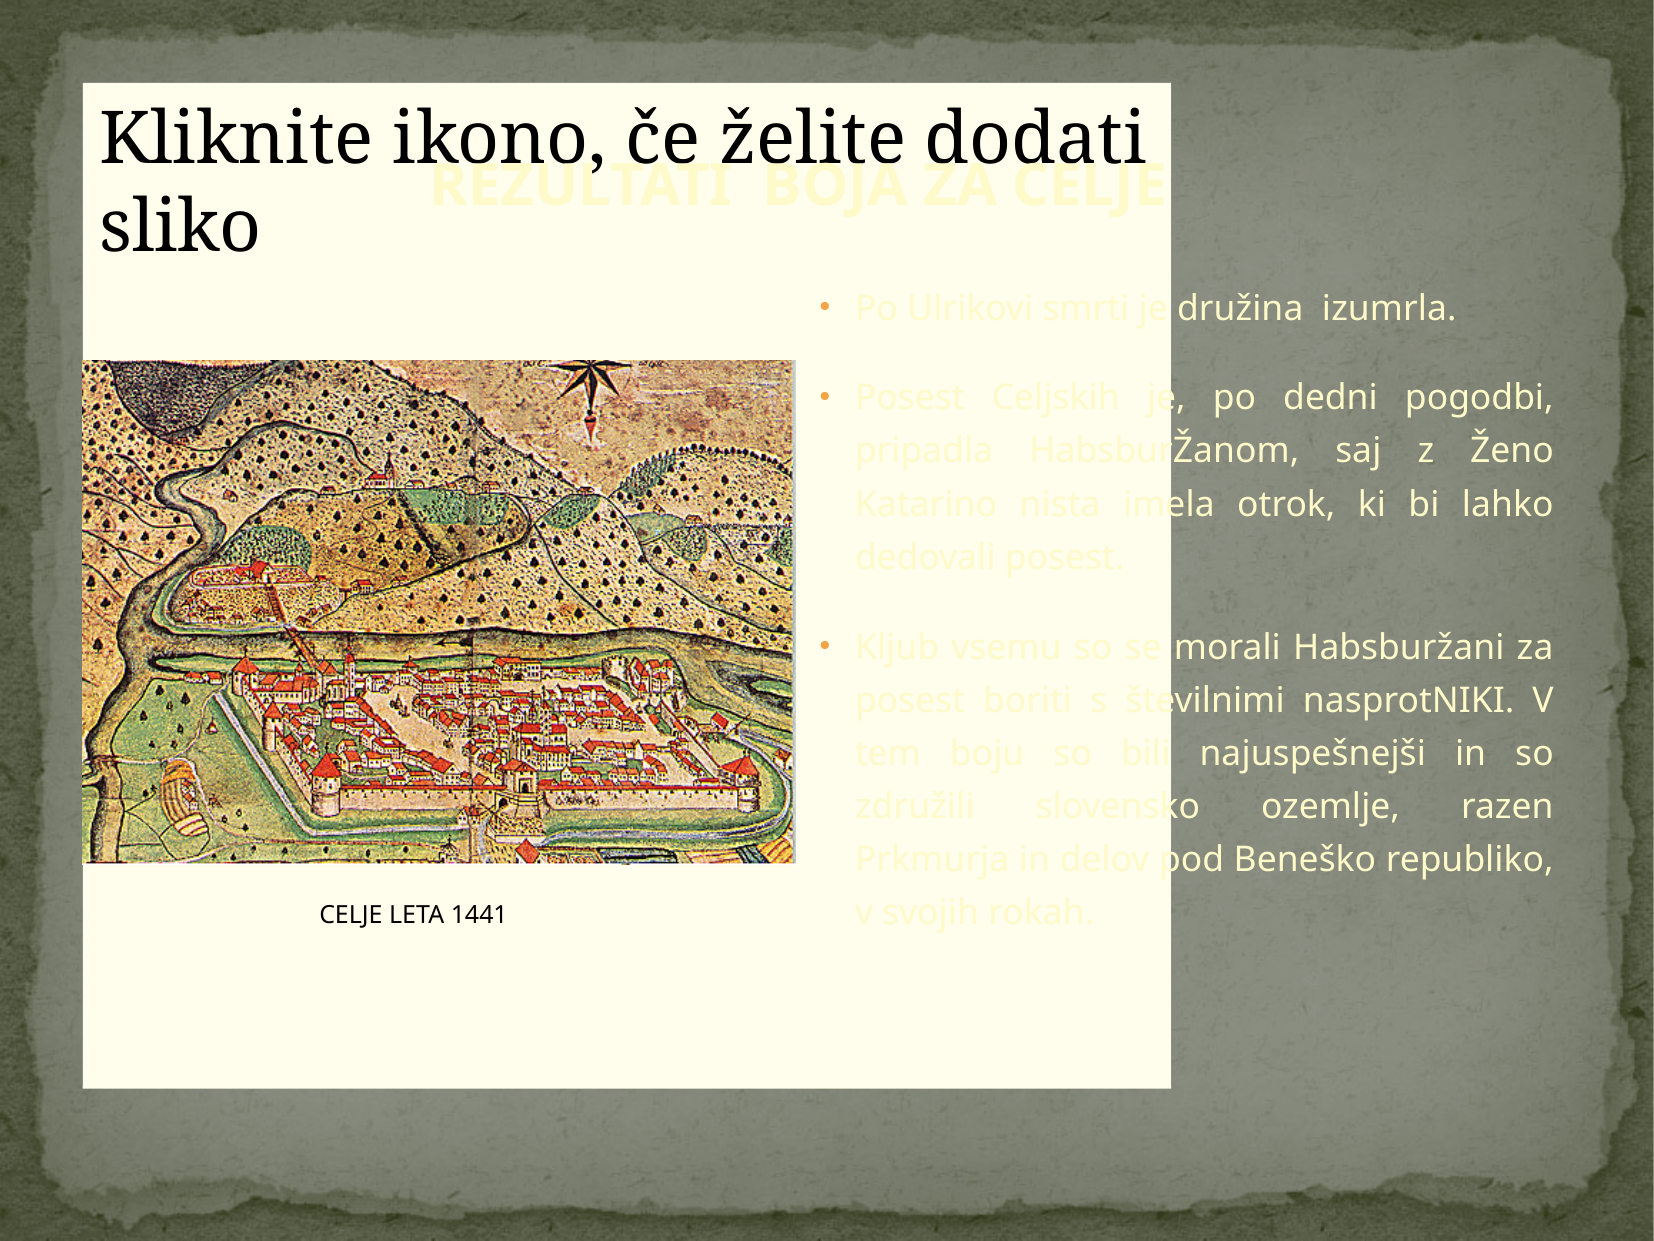

REZULTATI BOJA ZA CELJE
Po Ulrikovi smrti je družina izumrla.
Posest Celjskih je, po dedni pogodbi, pripadla HabsburŽanom, saj z Ženo Katarino nista imela otrok, ki bi lahko dedovali posest.
Kljub vsemu so se morali Habsburžani za posest boriti s številnimi nasprotNIKI. V tem boju so bili najuspešnejši in so združili slovensko ozemlje, razen Prkmurja in delov pod Beneško republiko, v svojih rokah.
CELJE LETA 1441